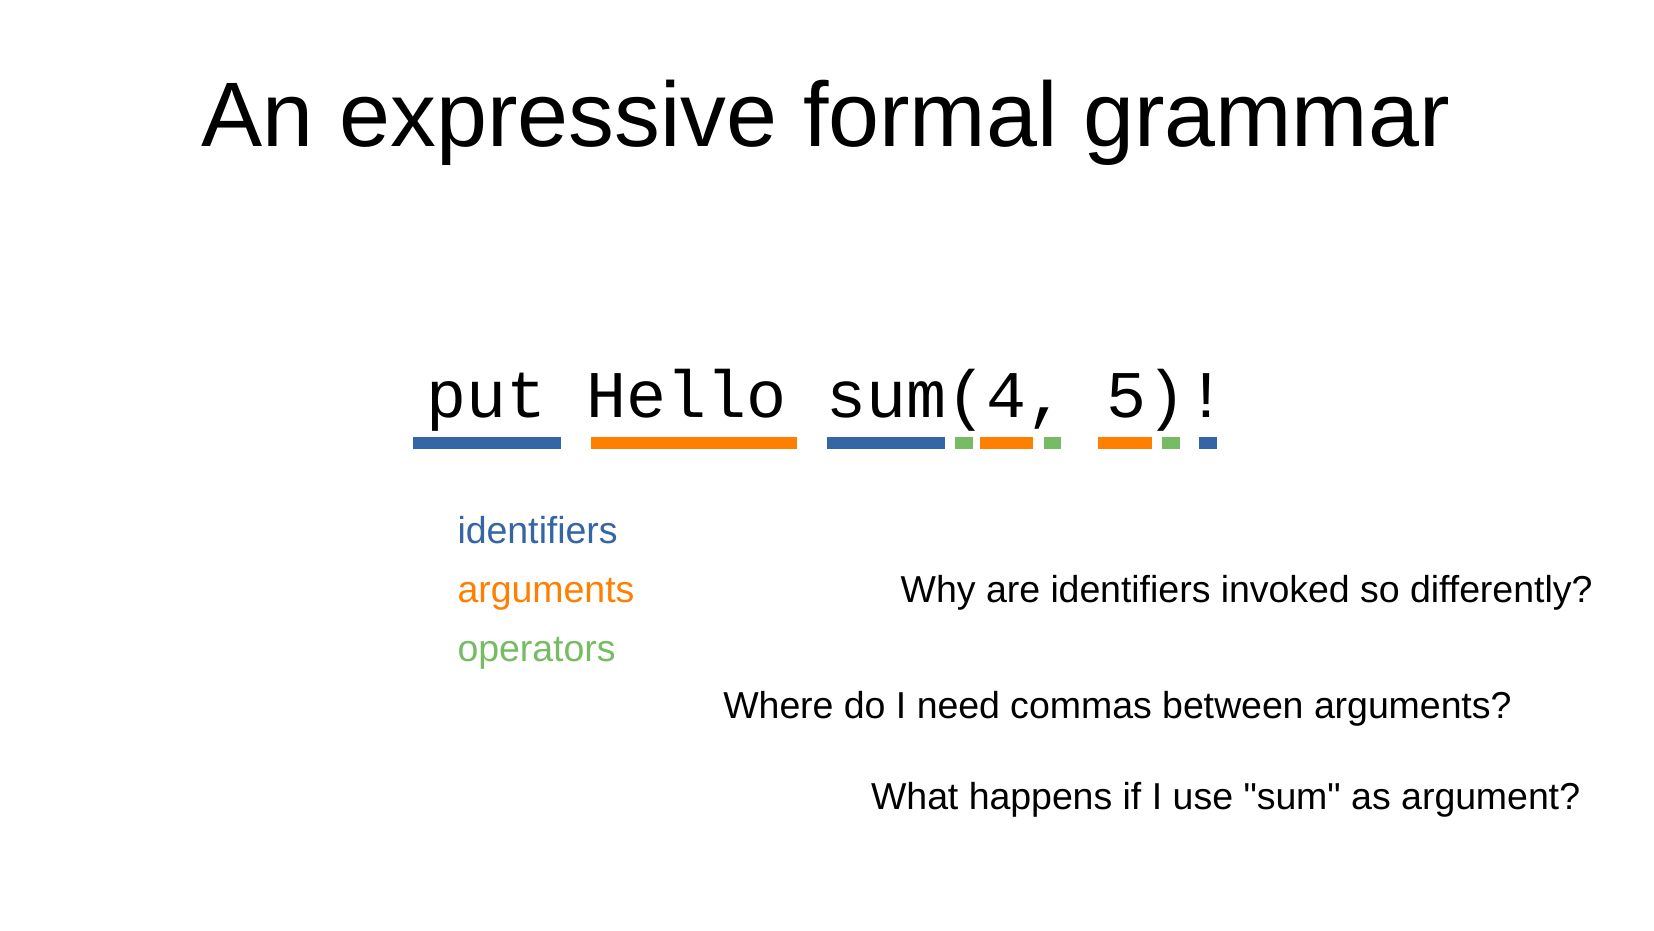

# An expressive formal grammar
put Hello sum(4, 5)!
identifiers
arguments
Why are identifiers invoked so differently?
operators
Where do I need commas between arguments?
What happens if I use "sum" as argument?